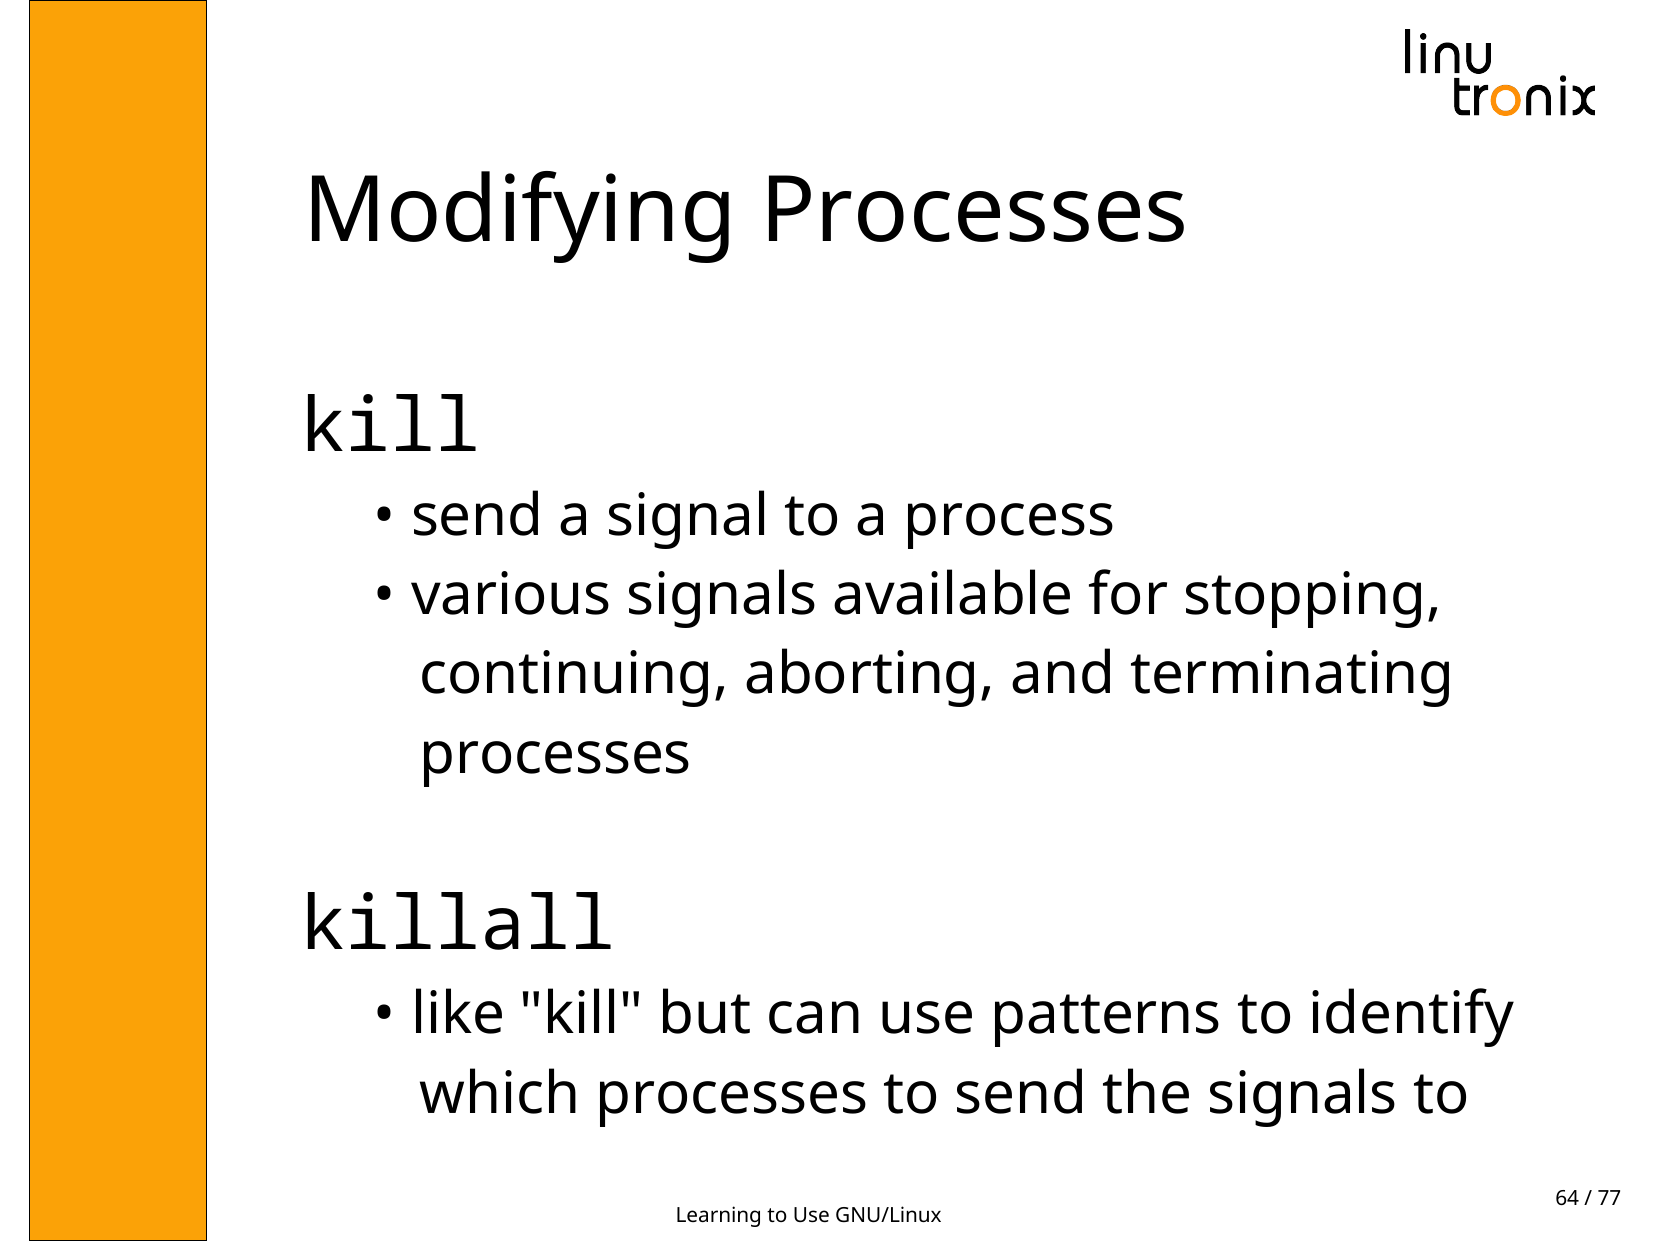

Modifying Processes
kill
	• send a signal to a process
	• various signals available for stopping,
	 continuing, aborting, and terminating
	 processes
killall
	• like "kill" but can use patterns to identify
	 which processes to send the signals to
64
Firmenvorstellung Linutronix V3.3